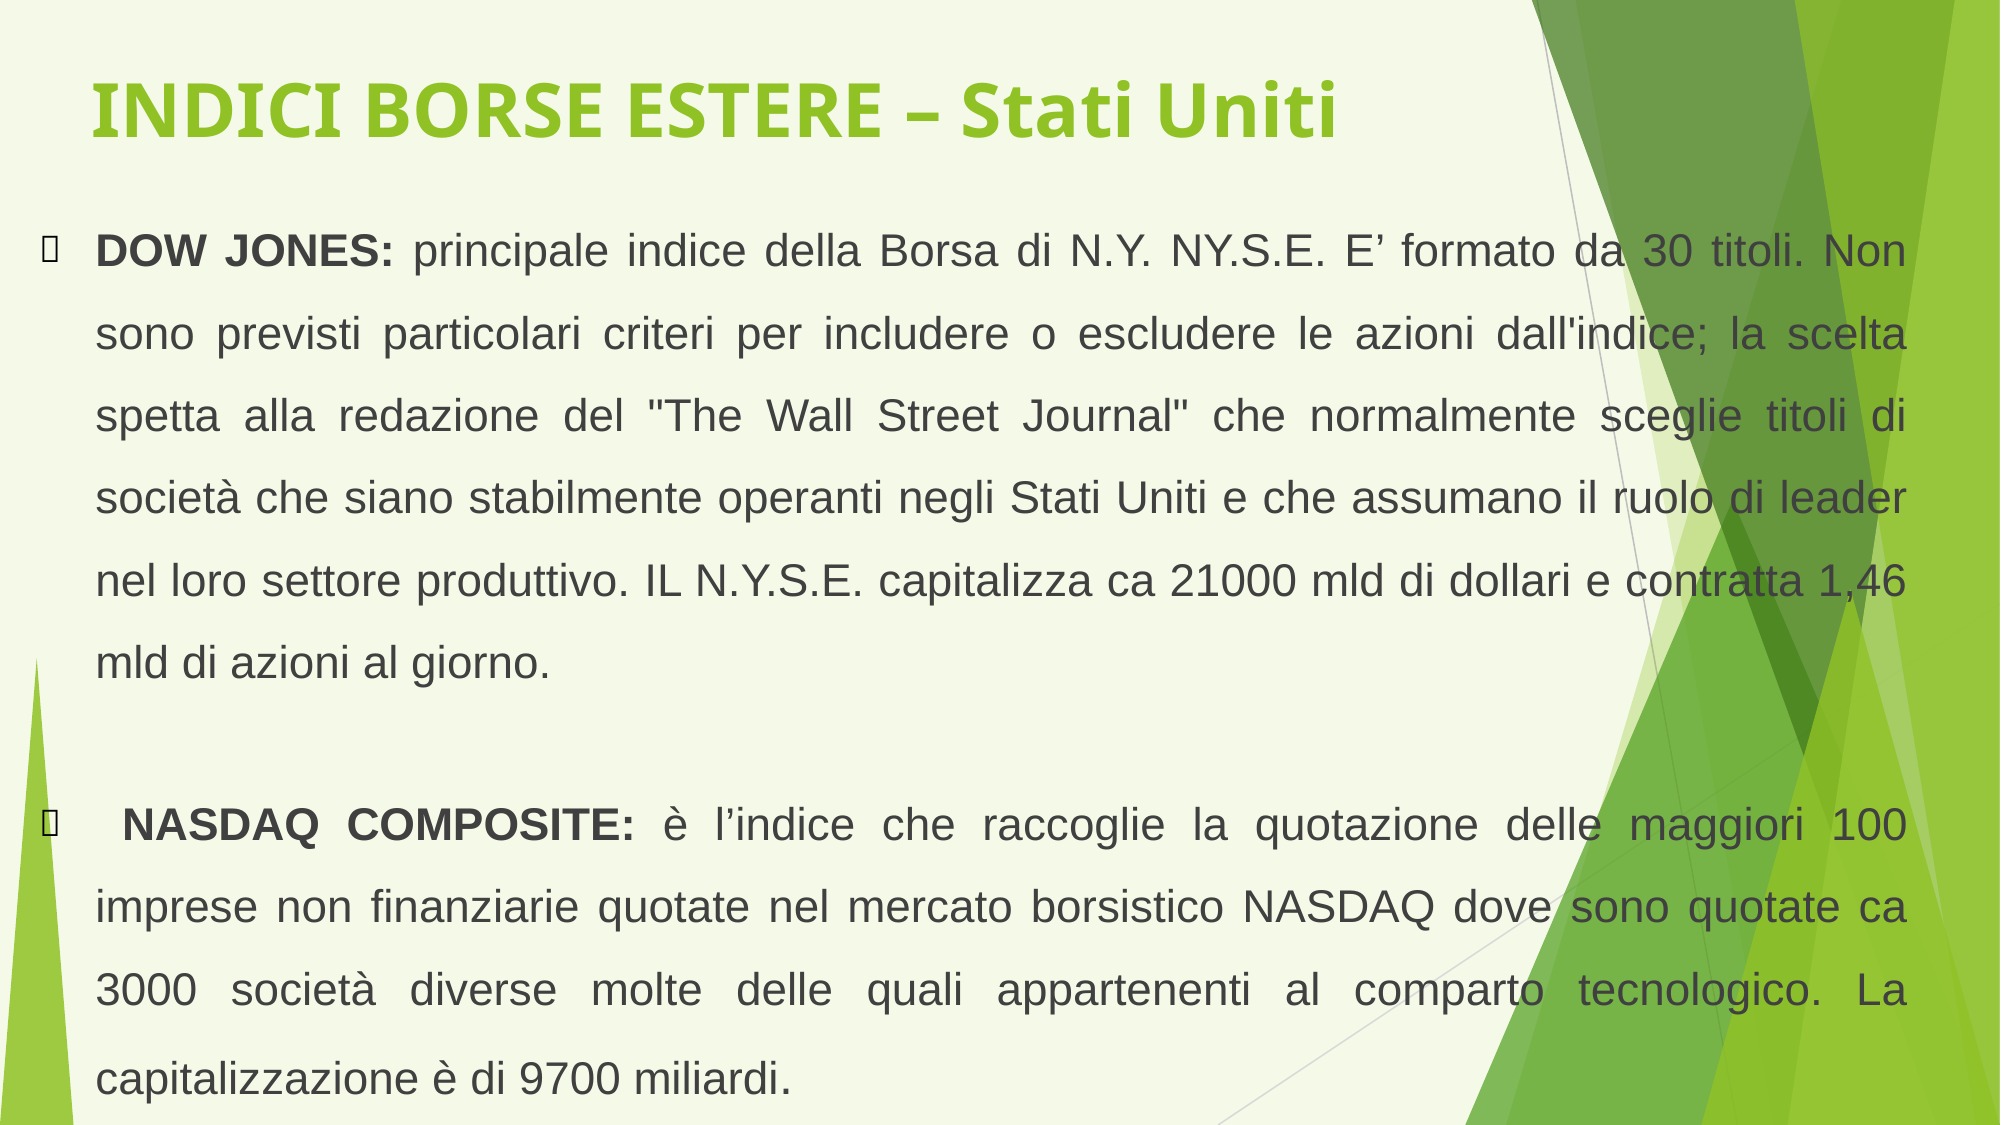

# INDICI BORSE ESTERE – Stati Uniti
DOW JONES: principale indice della Borsa di N.Y. NY.S.E. E’ formato da 30 titoli. Non sono previsti particolari criteri per includere o escludere le azioni dall'indice; la scelta spetta alla redazione del "The Wall Street Journal" che normalmente sceglie titoli di società che siano stabilmente operanti negli Stati Uniti e che assumano il ruolo di leader nel loro settore produttivo. IL N.Y.S.E. capitalizza ca 21000 mld di dollari e contratta 1,46 mld di azioni al giorno.
 NASDAQ COMPOSITE: è l’indice che raccoglie la quotazione delle maggiori 100 imprese non finanziarie quotate nel mercato borsistico NASDAQ dove sono quotate ca 3000 società diverse molte delle quali appartenenti al comparto tecnologico. La capitalizzazione è di 9700 miliardi.